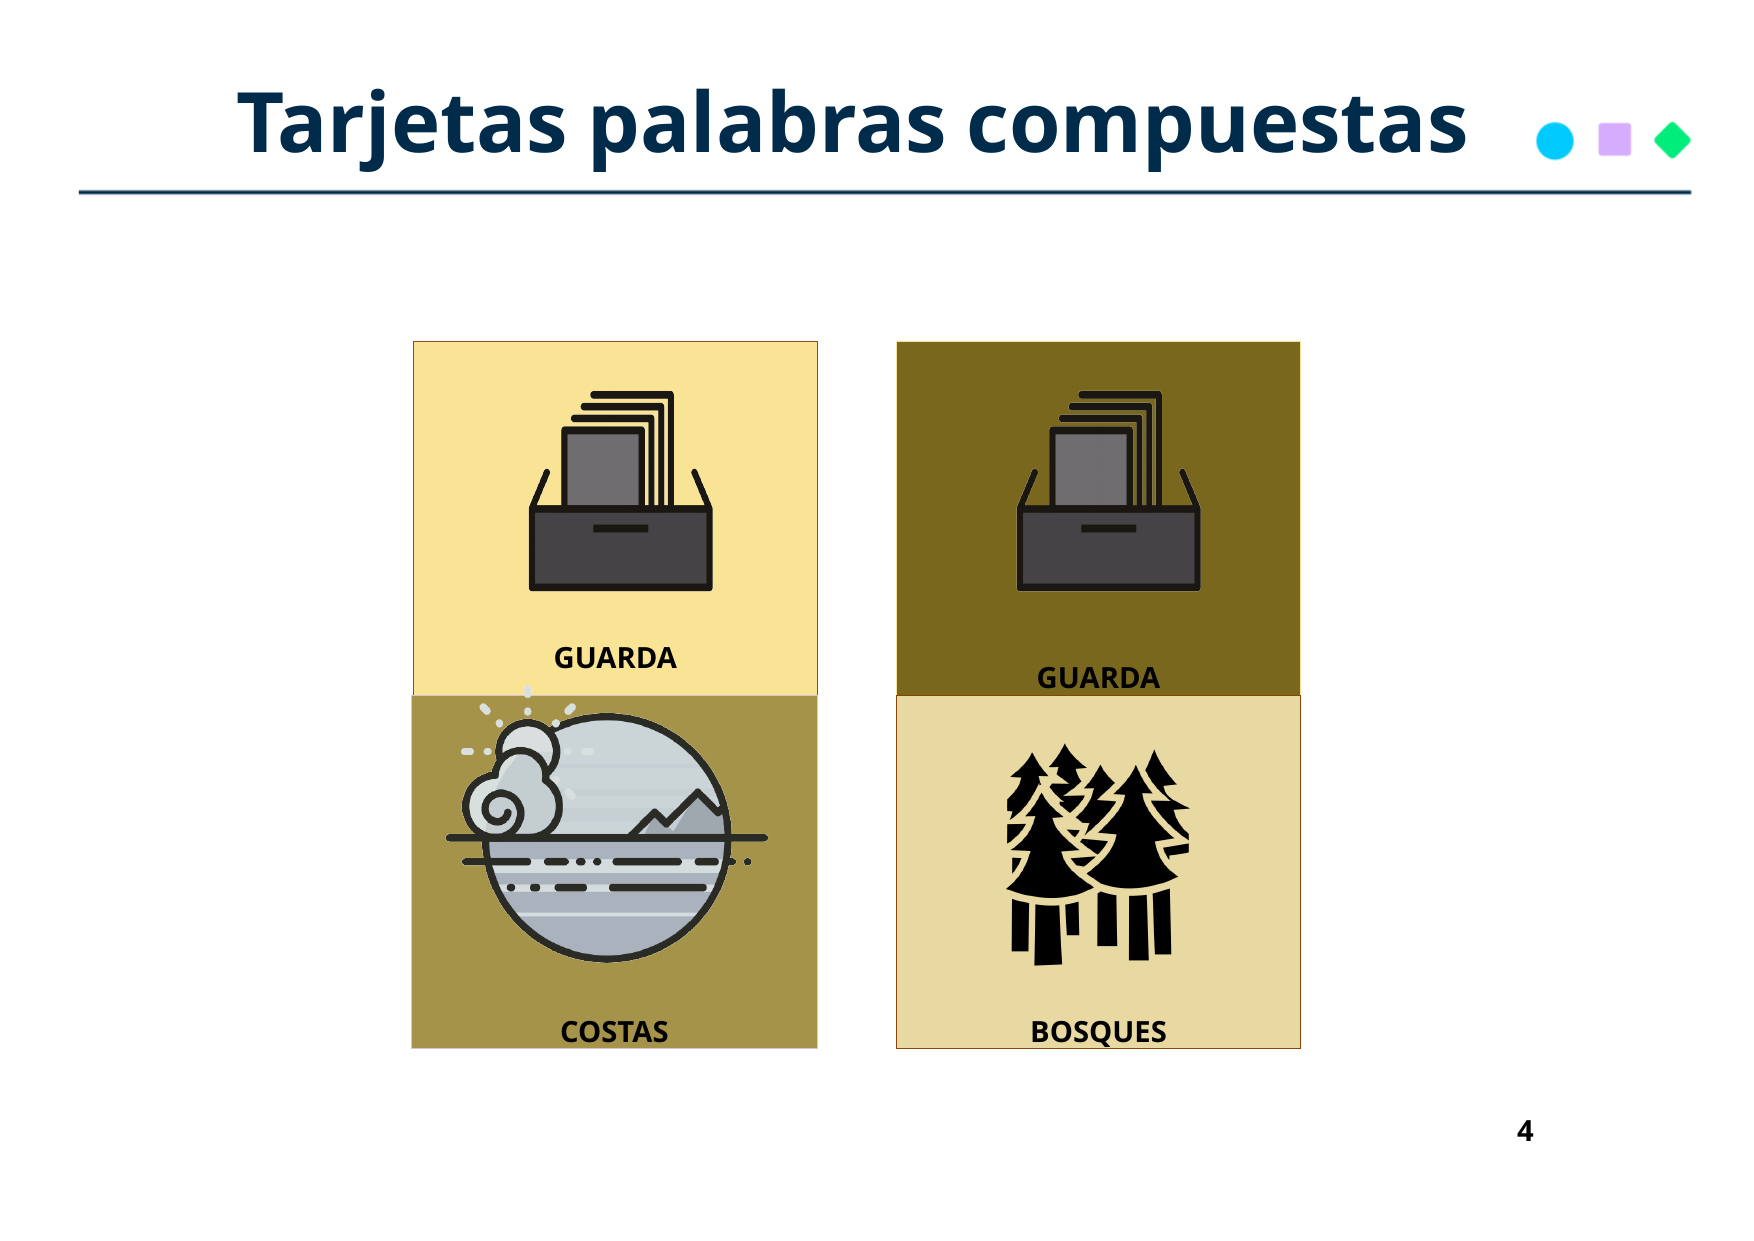

# Tarjetas palabras compuestas
GUARDA
GUARDA
COSTAS
BOSQUES